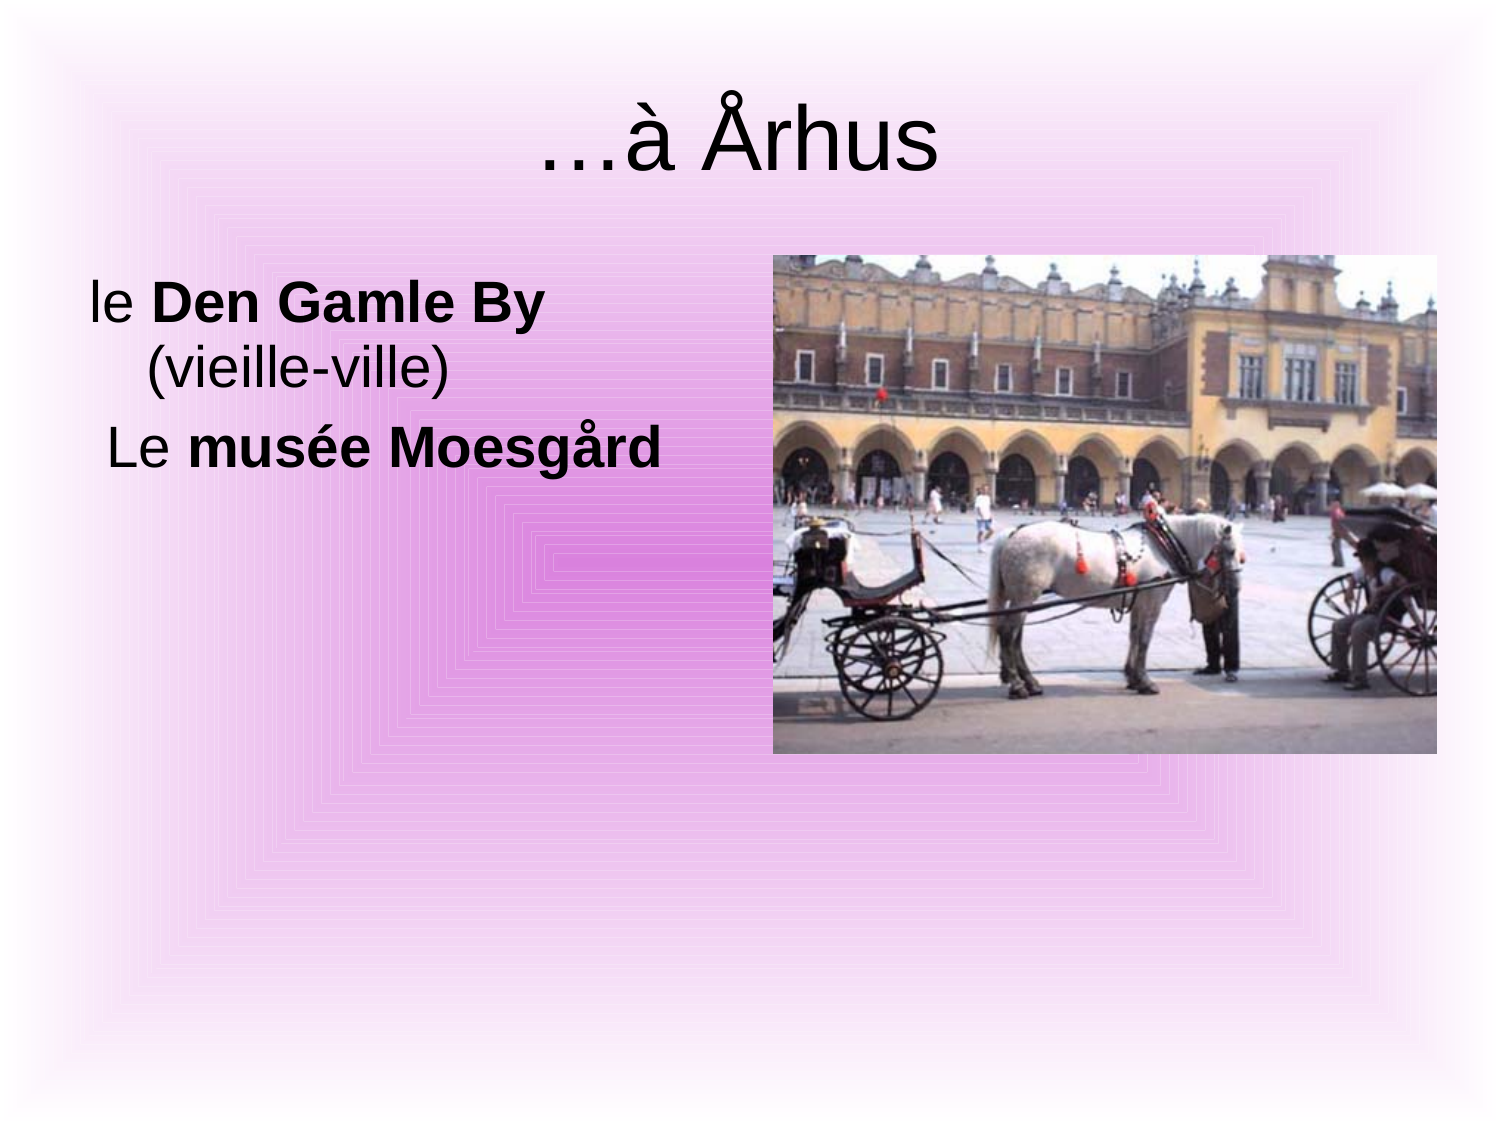

# …à Århus
le Den Gamle By (vieille-ville)
 Le musée Moesgård